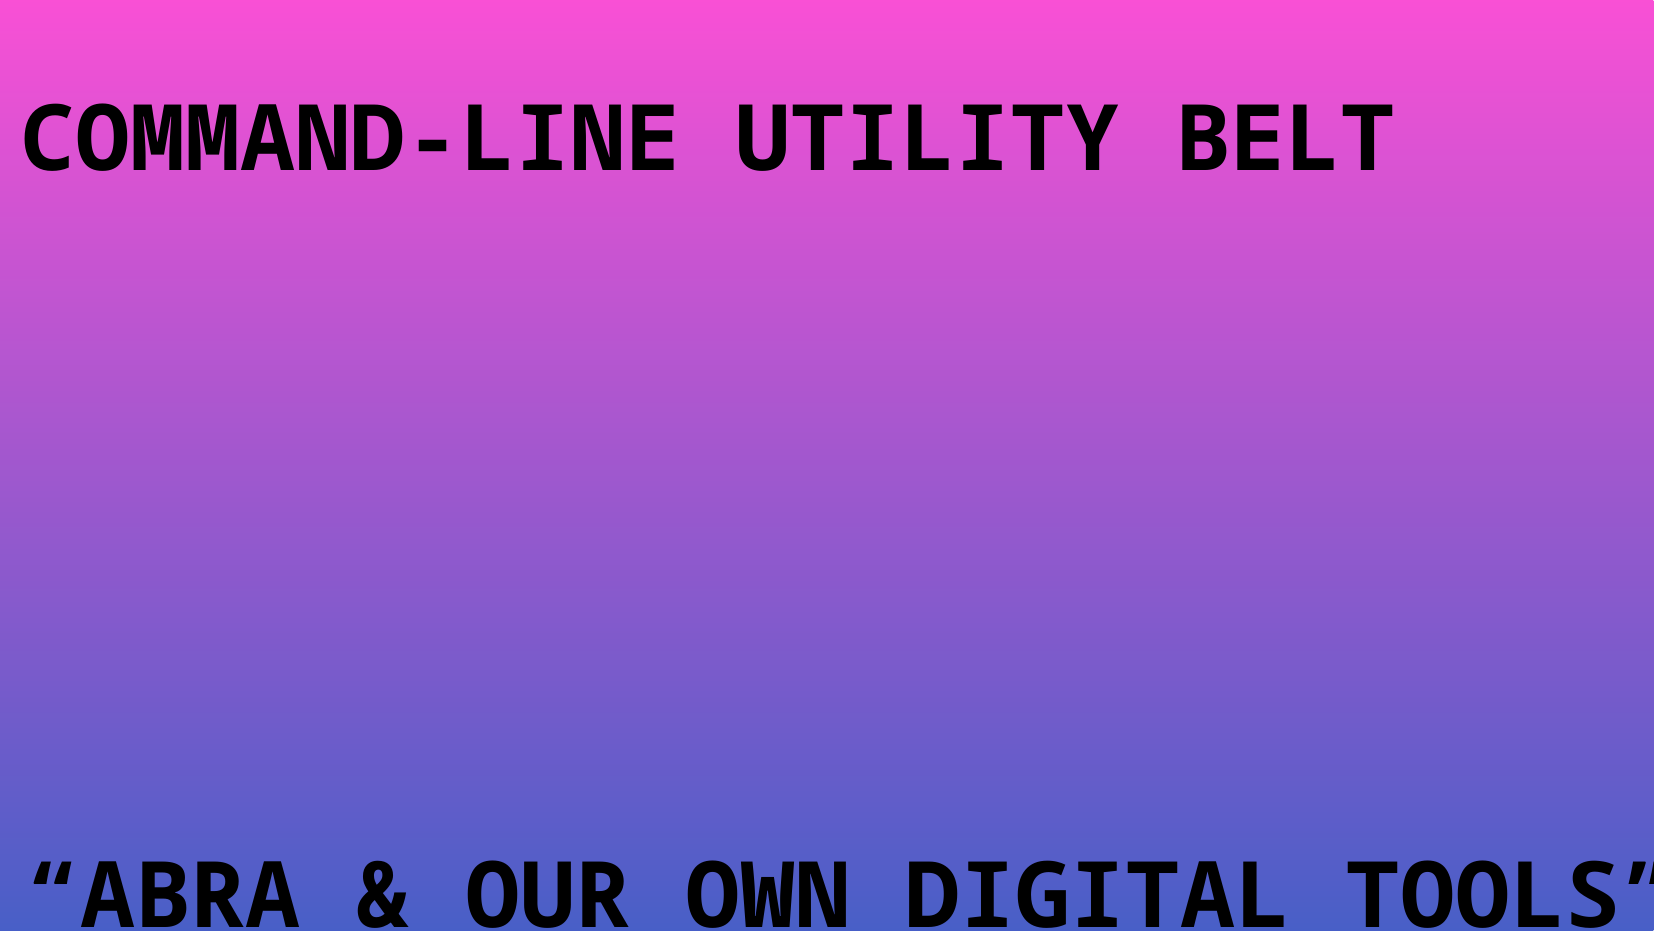

COMMAND-LINE UTILITY BELT
“ABRA & OUR OWN DIGITAL TOOLS”